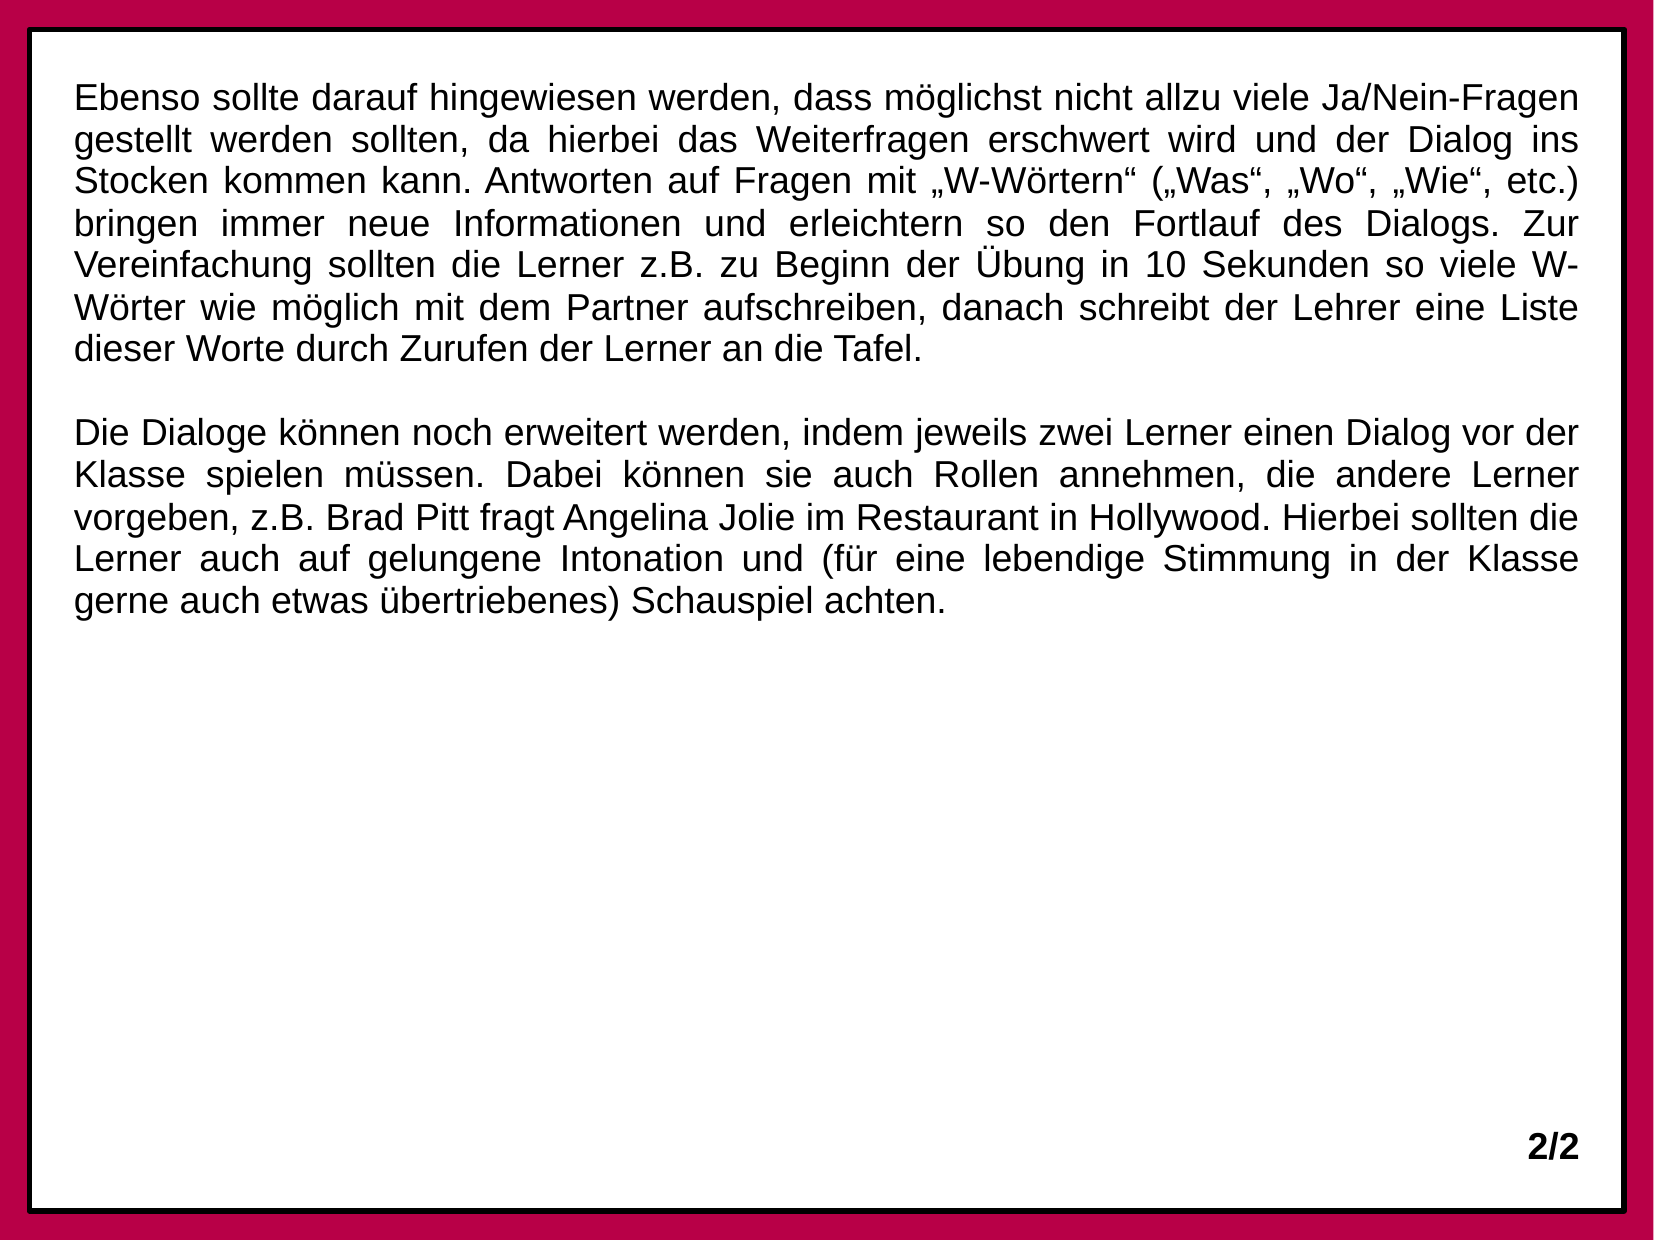

Ebenso sollte darauf hingewiesen werden, dass möglichst nicht allzu viele Ja/Nein-Fragen gestellt werden sollten, da hierbei das Weiterfragen erschwert wird und der Dialog ins Stocken kommen kann. Antworten auf Fragen mit „W-Wörtern“ („Was“, „Wo“, „Wie“, etc.) bringen immer neue Informationen und erleichtern so den Fortlauf des Dialogs. Zur Vereinfachung sollten die Lerner z.B. zu Beginn der Übung in 10 Sekunden so viele W-Wörter wie möglich mit dem Partner aufschreiben, danach schreibt der Lehrer eine Liste dieser Worte durch Zurufen der Lerner an die Tafel.
Die Dialoge können noch erweitert werden, indem jeweils zwei Lerner einen Dialog vor der Klasse spielen müssen. Dabei können sie auch Rollen annehmen, die andere Lerner vorgeben, z.B. Brad Pitt fragt Angelina Jolie im Restaurant in Hollywood. Hierbei sollten die Lerner auch auf gelungene Intonation und (für eine lebendige Stimmung in der Klasse gerne auch etwas übertriebenes) Schauspiel achten.
2/2